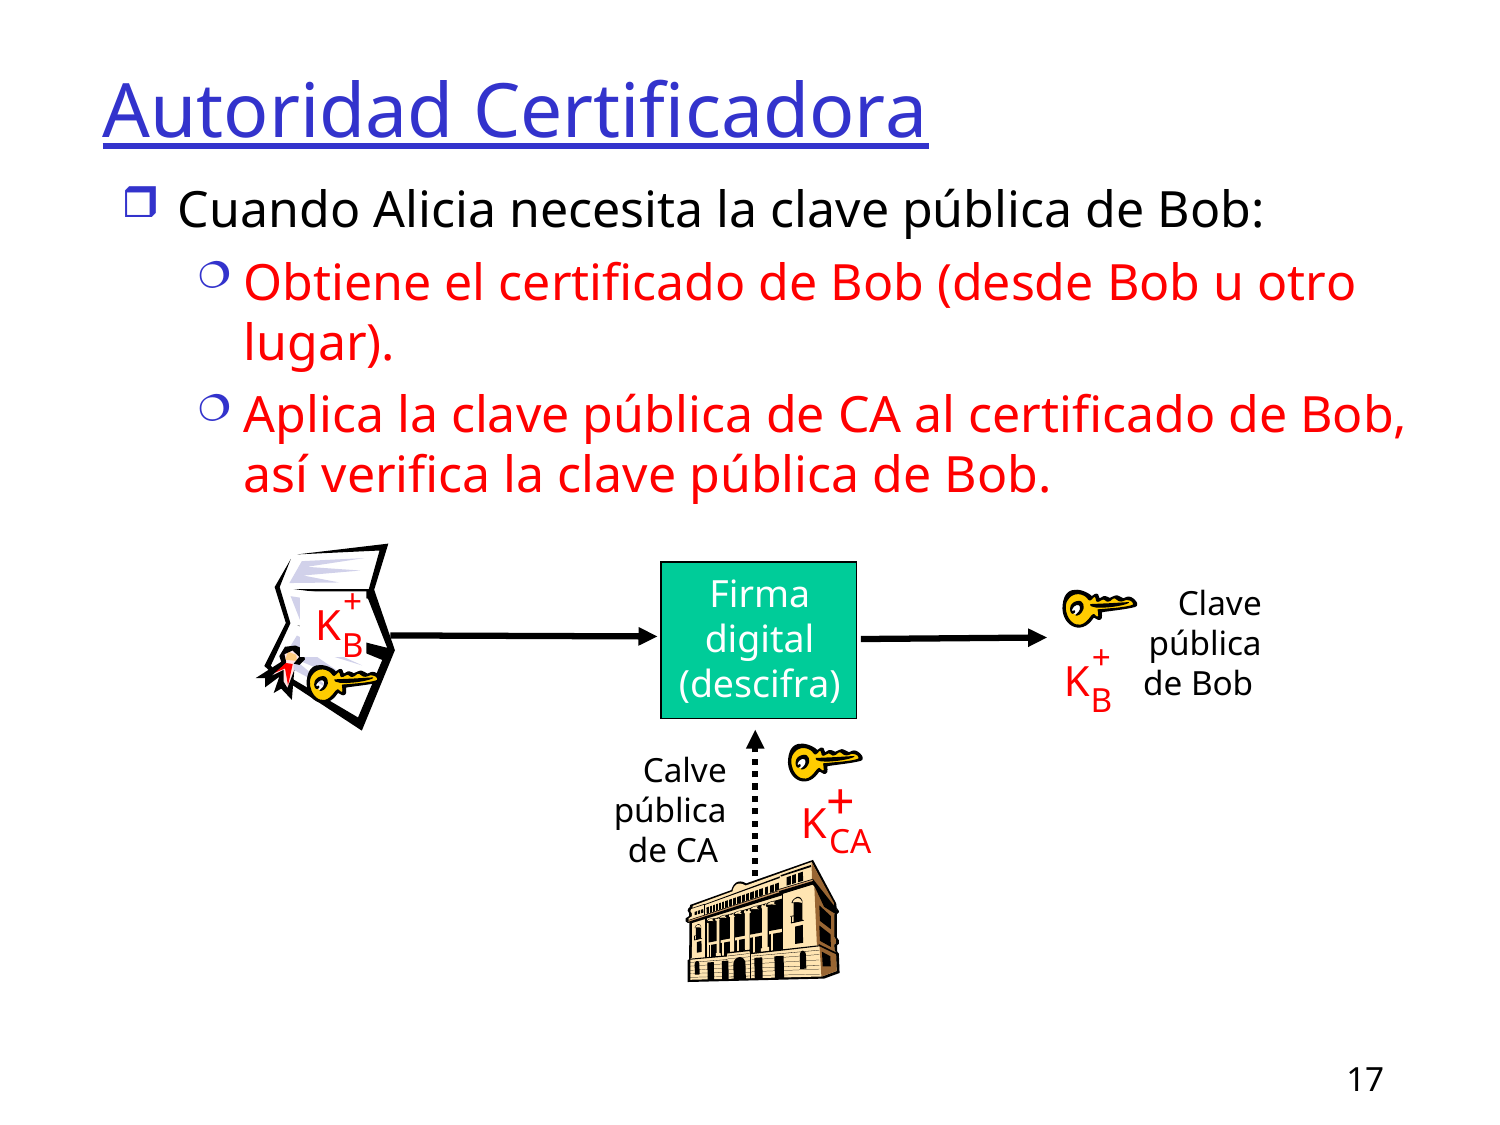

# Autoridad Certificadora
Cuando Alicia necesita la clave pública de Bob:
Obtiene el certificado de Bob (desde Bob u otro lugar).
Aplica la clave pública de CA al certificado de Bob, así verifica la clave pública de Bob.
+
K
B
Firma
digital
(descifra)
Clave pública de Bob
+
K
B
Calve pública de CA
+
K
CA
17